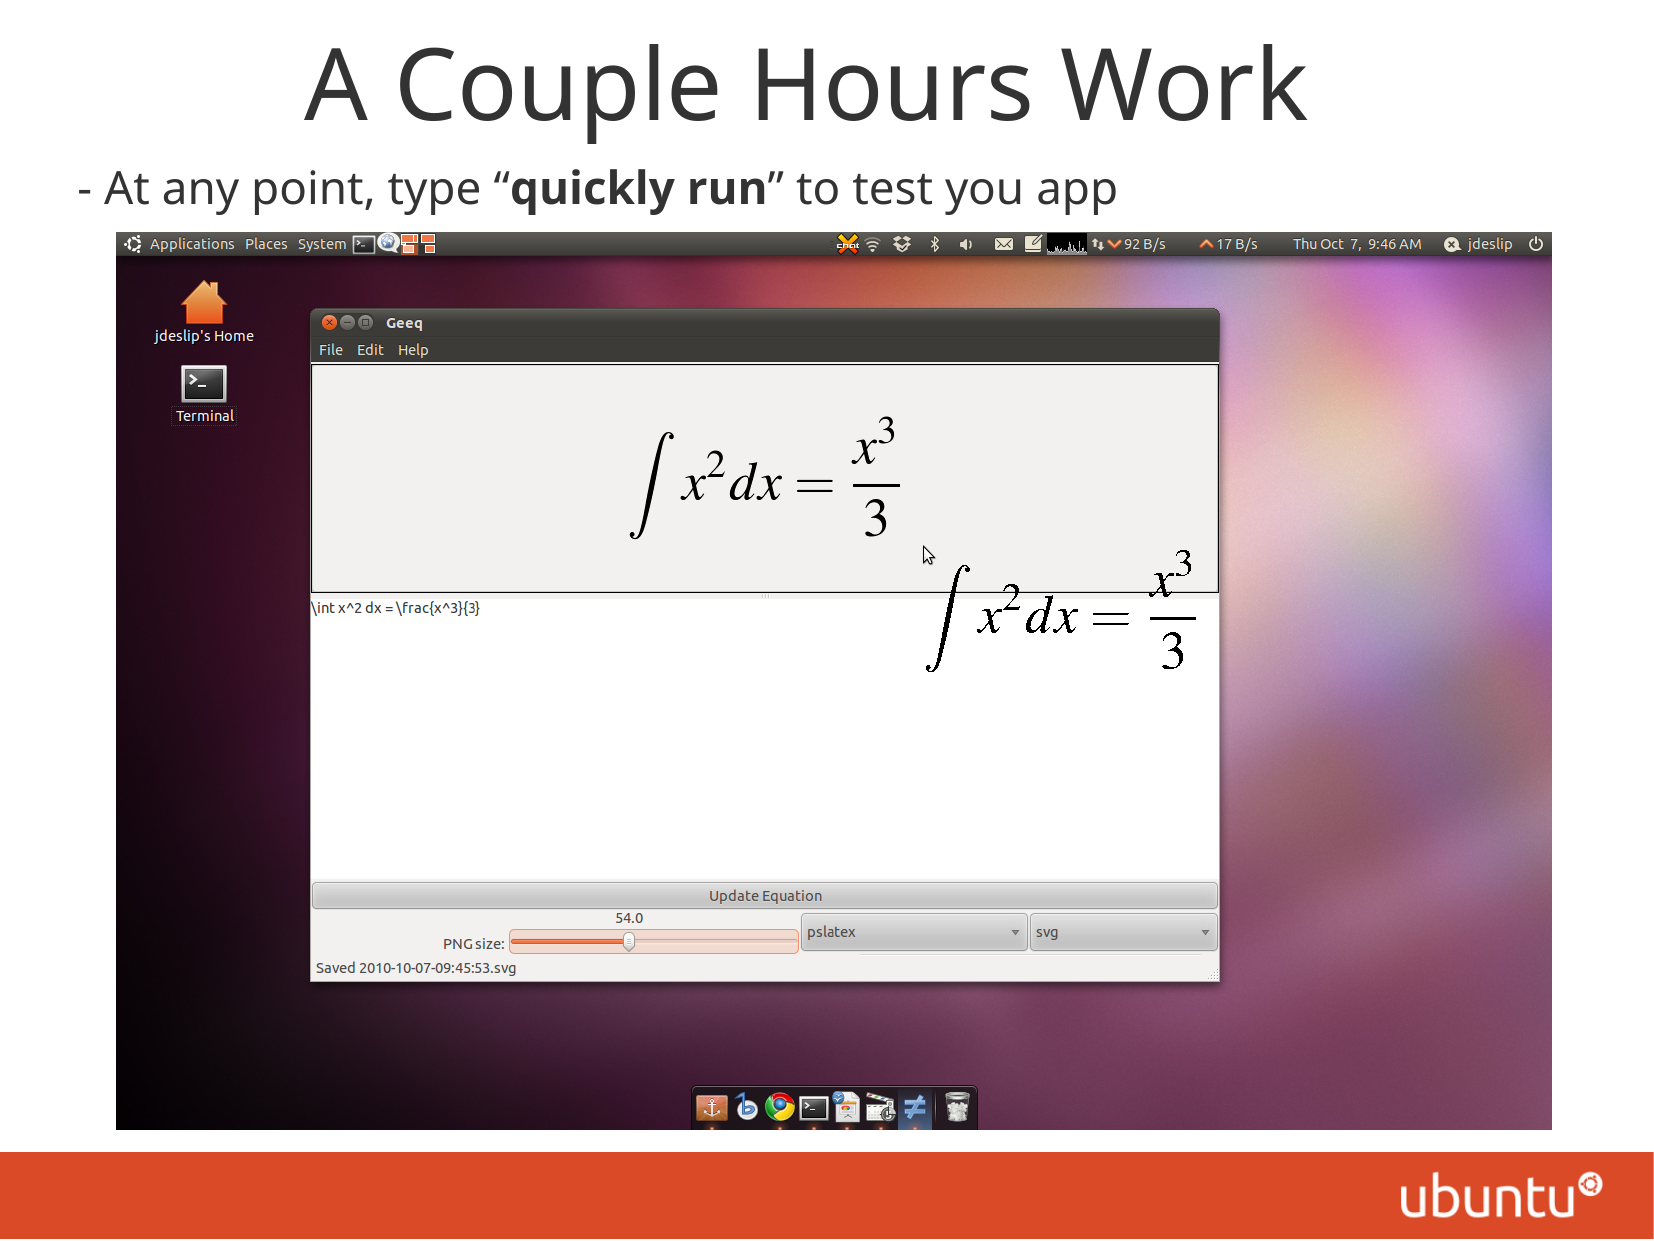

# A Couple Hours Work
- At any point, type “quickly run” to test you app